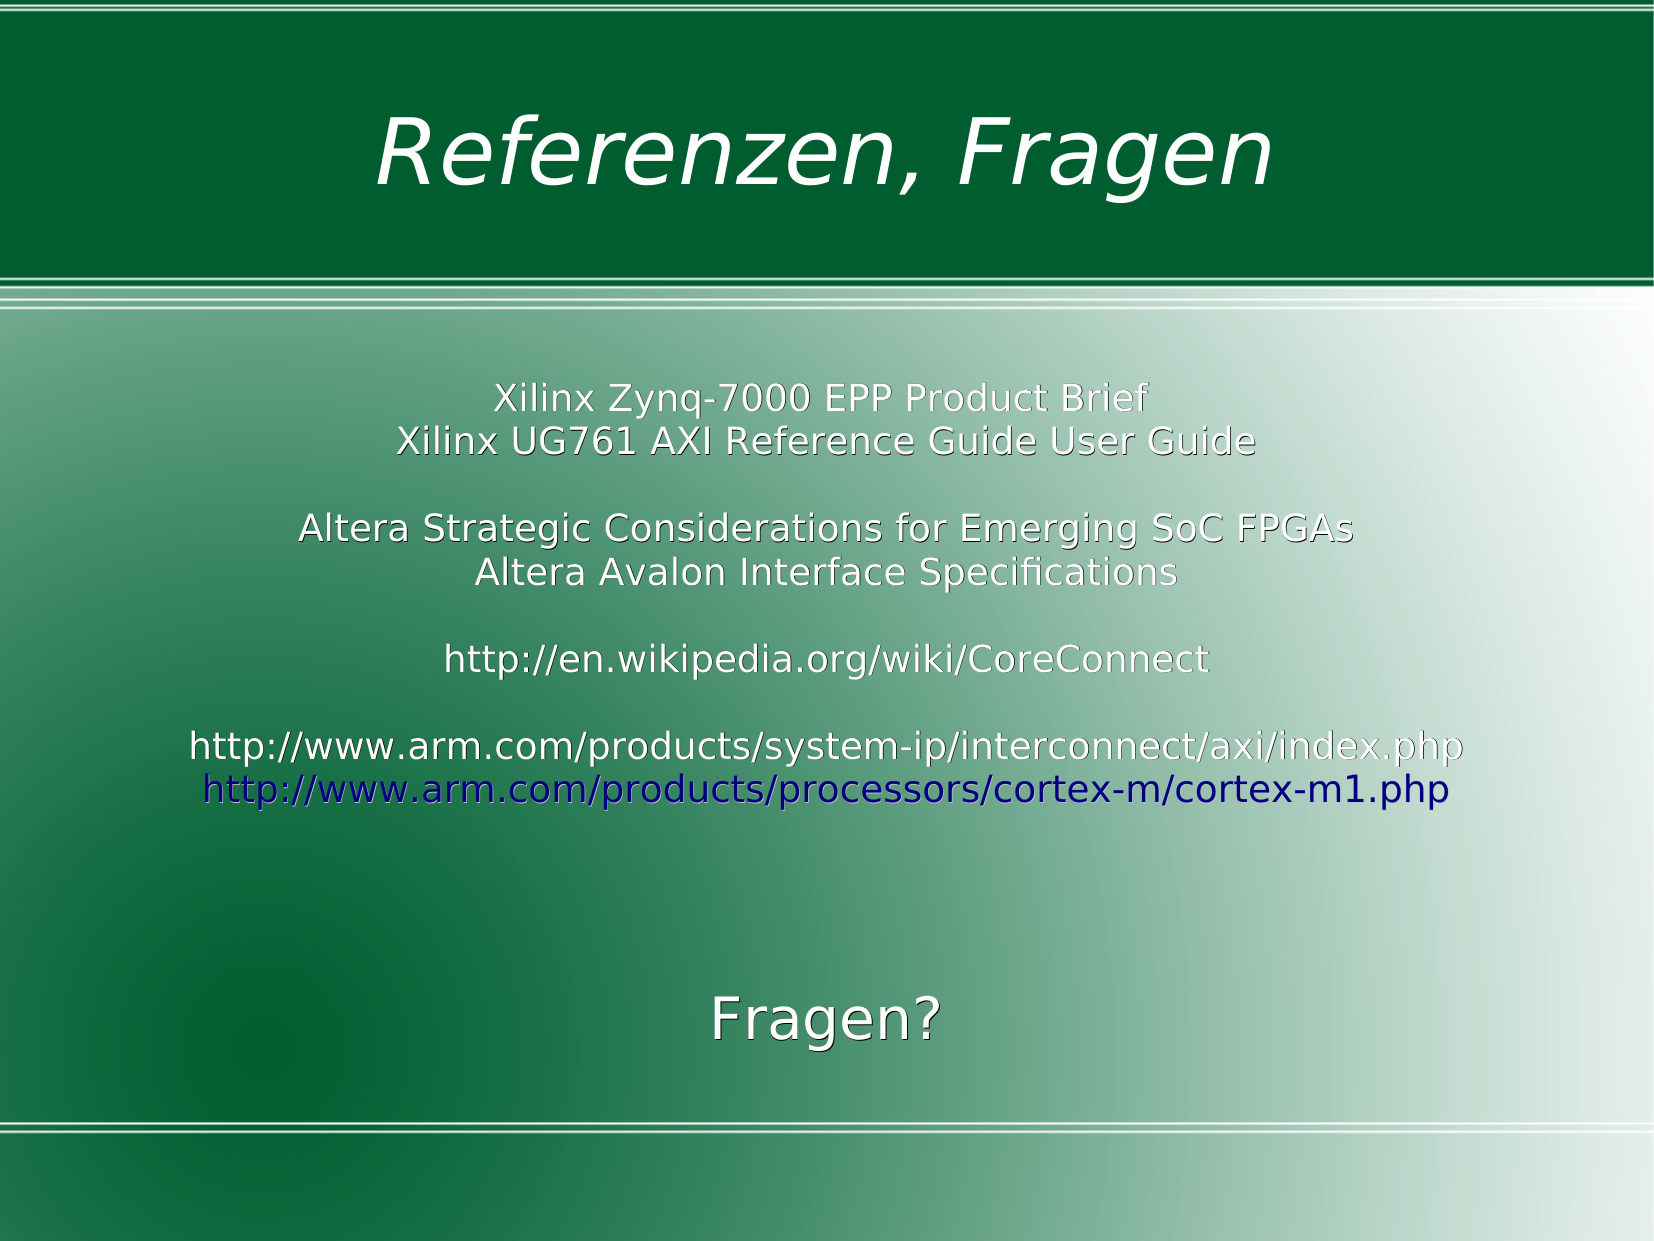

Referenzen, Fragen
# Xilinx Zynq-7000 EPP Product Brief
Xilinx UG761 AXI Reference Guide User Guide
Altera Strategic Considerations for Emerging SoC FPGAs
Altera Avalon Interface Specifications
http://en.wikipedia.org/wiki/CoreConnect
http://www.arm.com/products/system-ip/interconnect/axi/index.php
http://www.arm.com/products/processors/cortex-m/cortex-m1.php
Fragen?